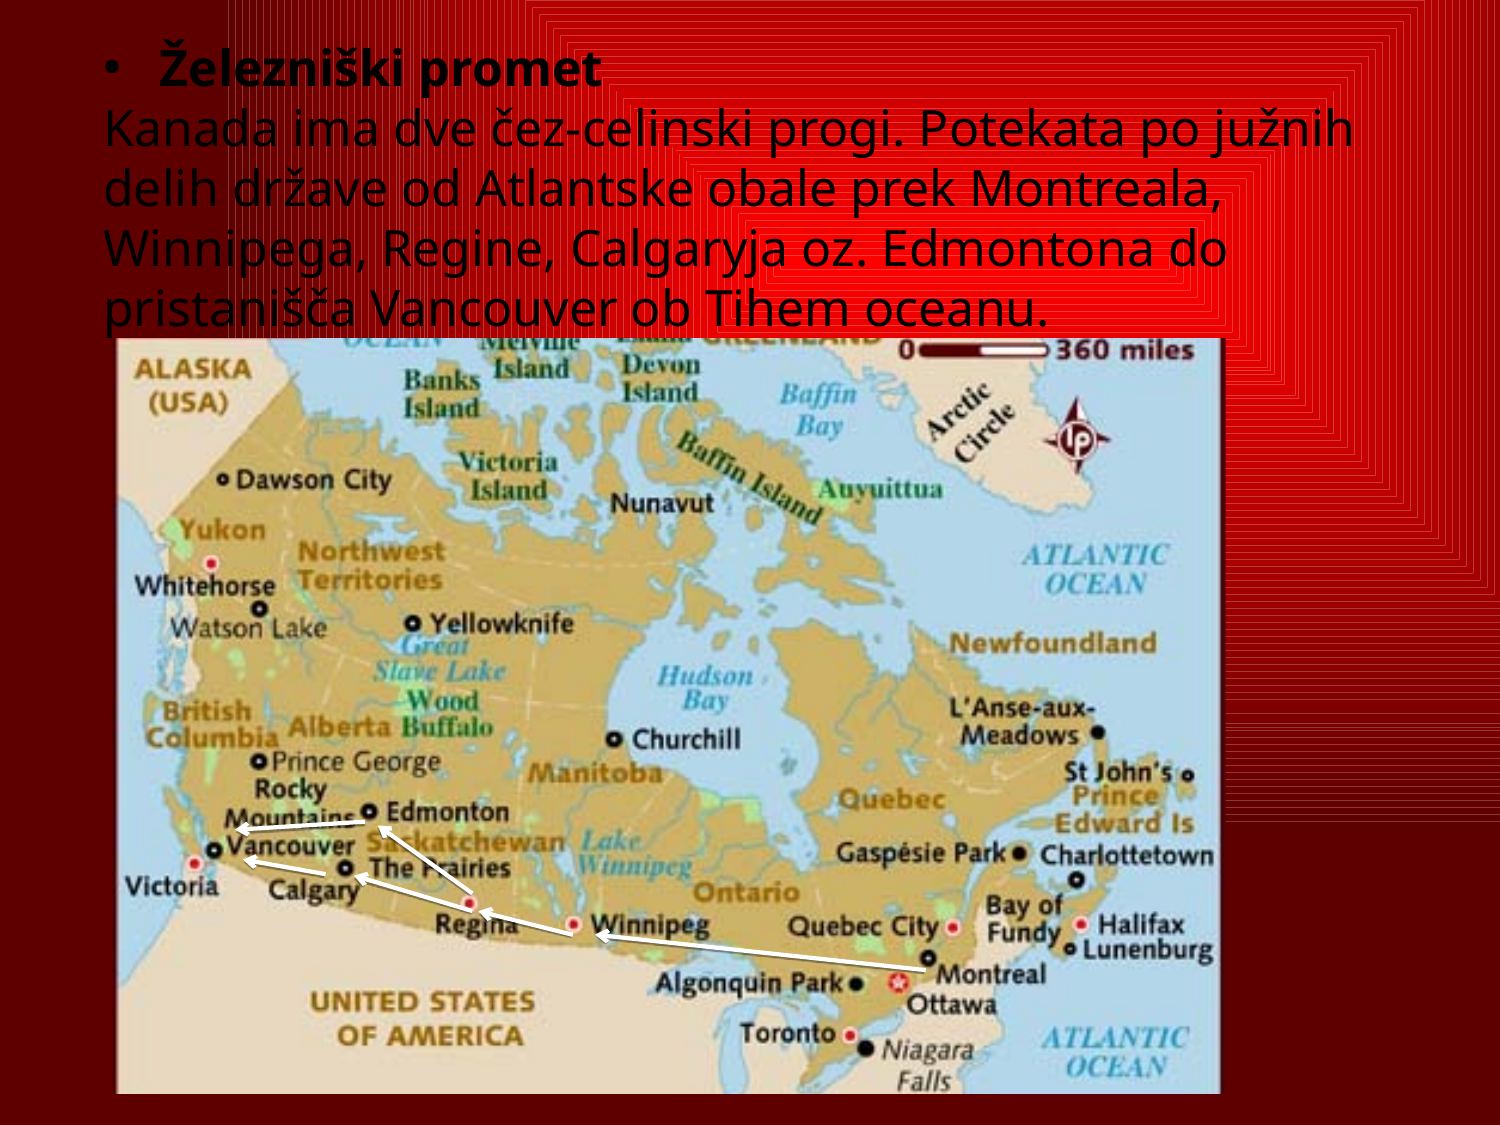

Železniški promet
Kanada ima dve čez-celinski progi. Potekata po južnih delih države od Atlantske obale prek Montreala, Winnipega, Regine, Calgaryja oz. Edmontona do pristanišča Vancouver ob Tihem oceanu.